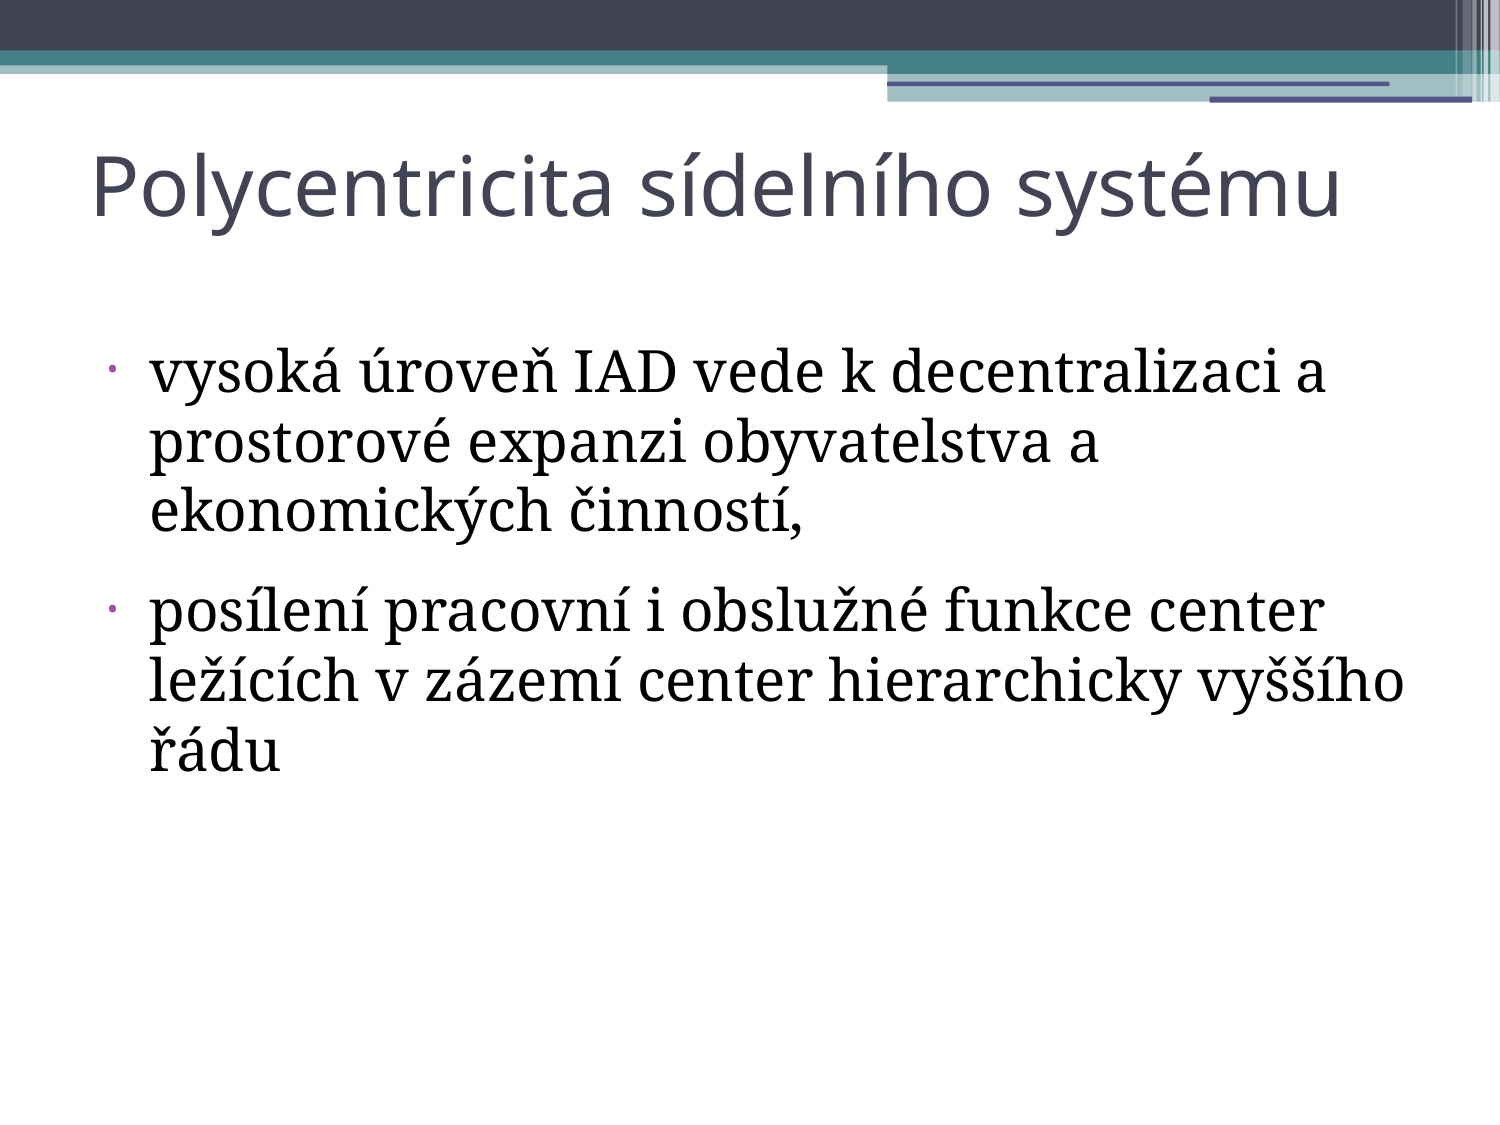

# Polycentricita sídelního systému
vysoká úroveň IAD vede k decentralizaci a prostorové expanzi obyvatelstva a ekonomických činností,
posílení pracovní i obslužné funkce center ležících v zázemí center hierarchicky vyššího řádu